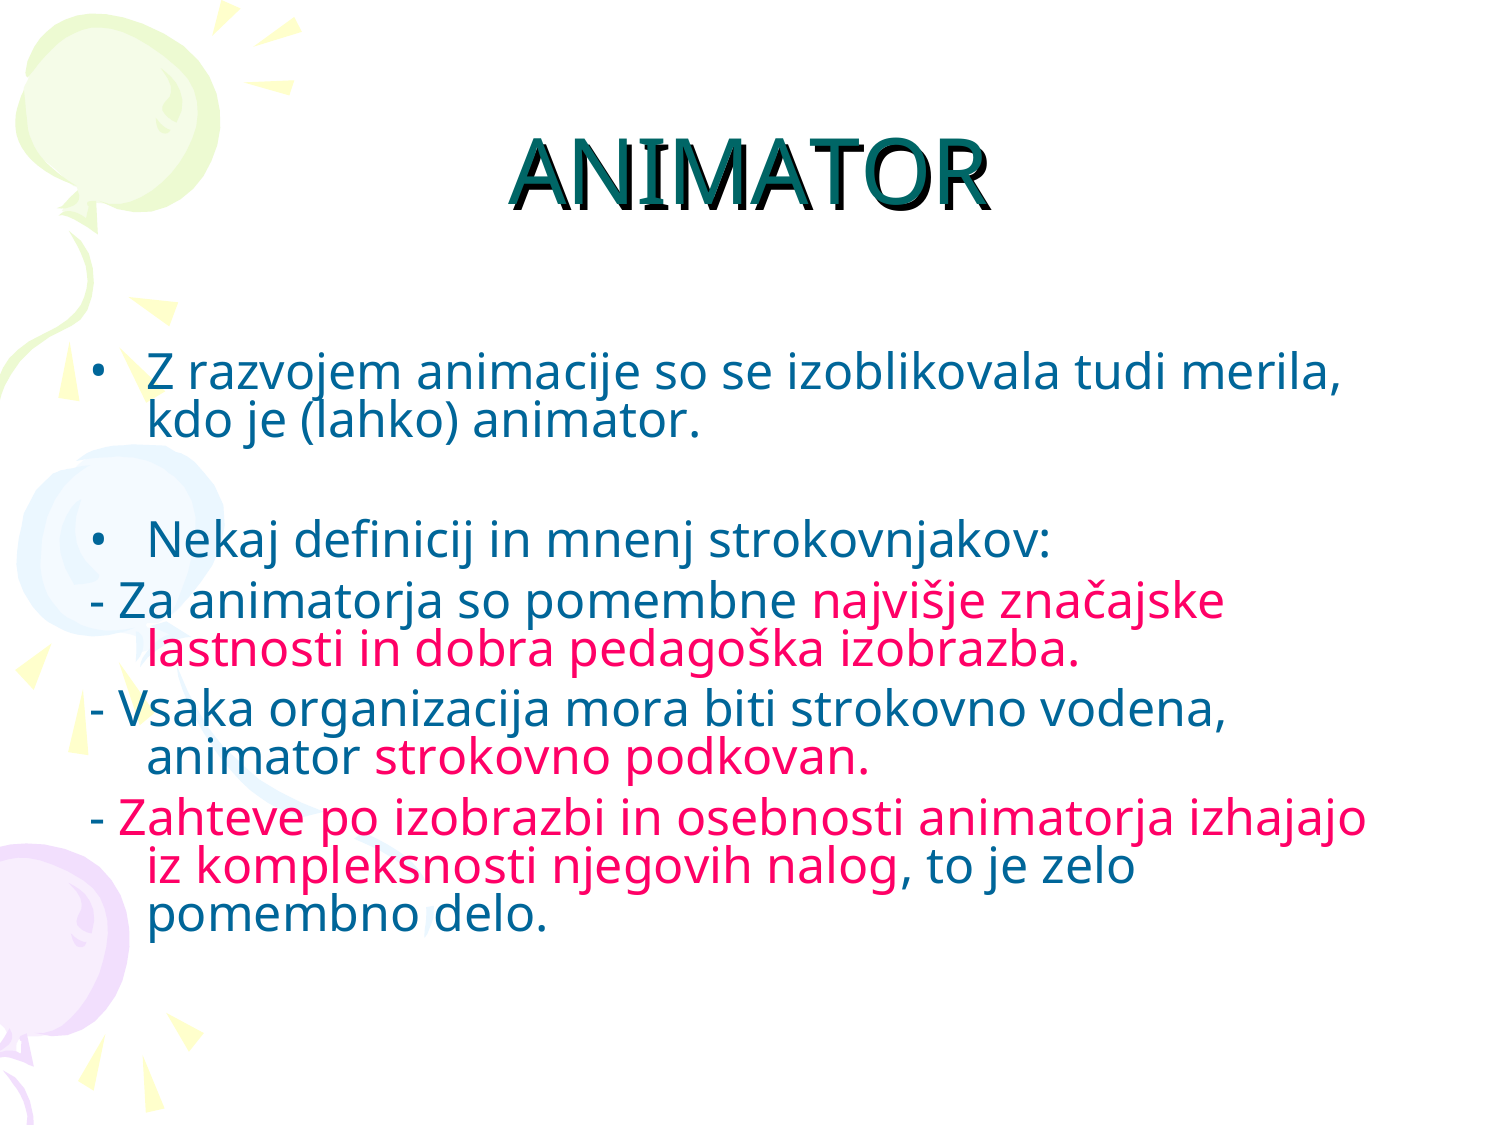

# ANIMATOR
Z razvojem animacije so se izoblikovala tudi merila, kdo je (lahko) animator.
Nekaj definicij in mnenj strokovnjakov:
- Za animatorja so pomembne najvišje značajske lastnosti in dobra pedagoška izobrazba.
- Vsaka organizacija mora biti strokovno vodena, animator strokovno podkovan.
- Zahteve po izobrazbi in osebnosti animatorja izhajajo iz kompleksnosti njegovih nalog, to je zelo pomembno delo.